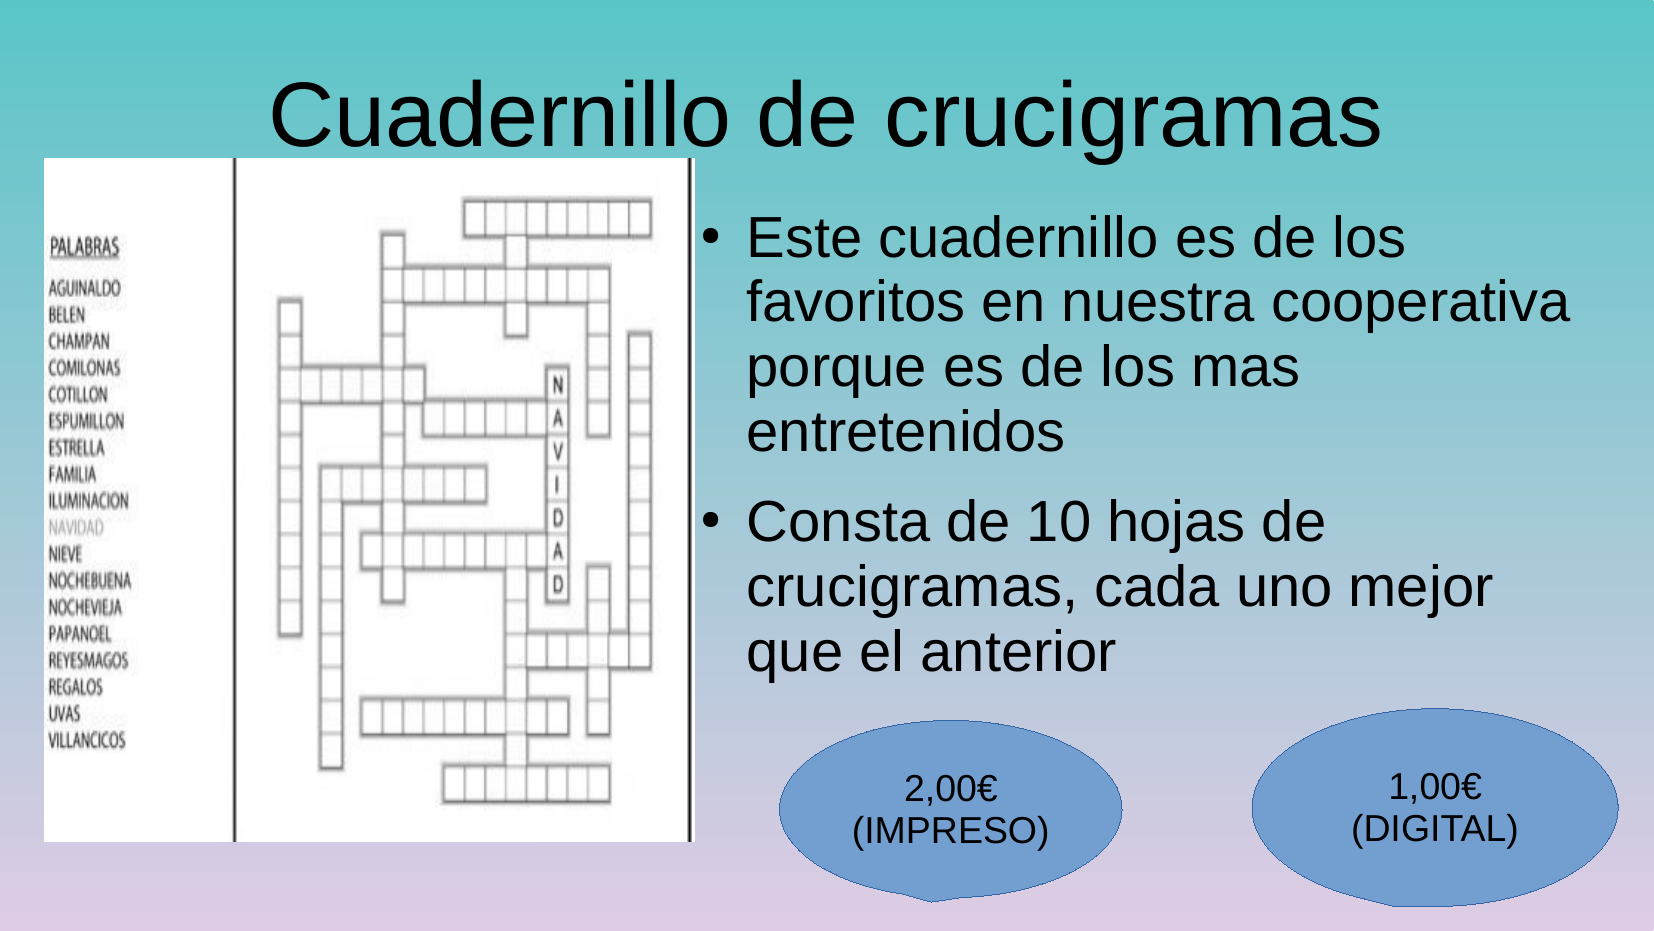

# Cuadernillo de crucigramas
Este cuadernillo es de los favoritos en nuestra cooperativa porque es de los mas entretenidos
Consta de 10 hojas de crucigramas, cada uno mejor que el anterior
1,00€
(DIGITAL)
2,00€
(IMPRESO)